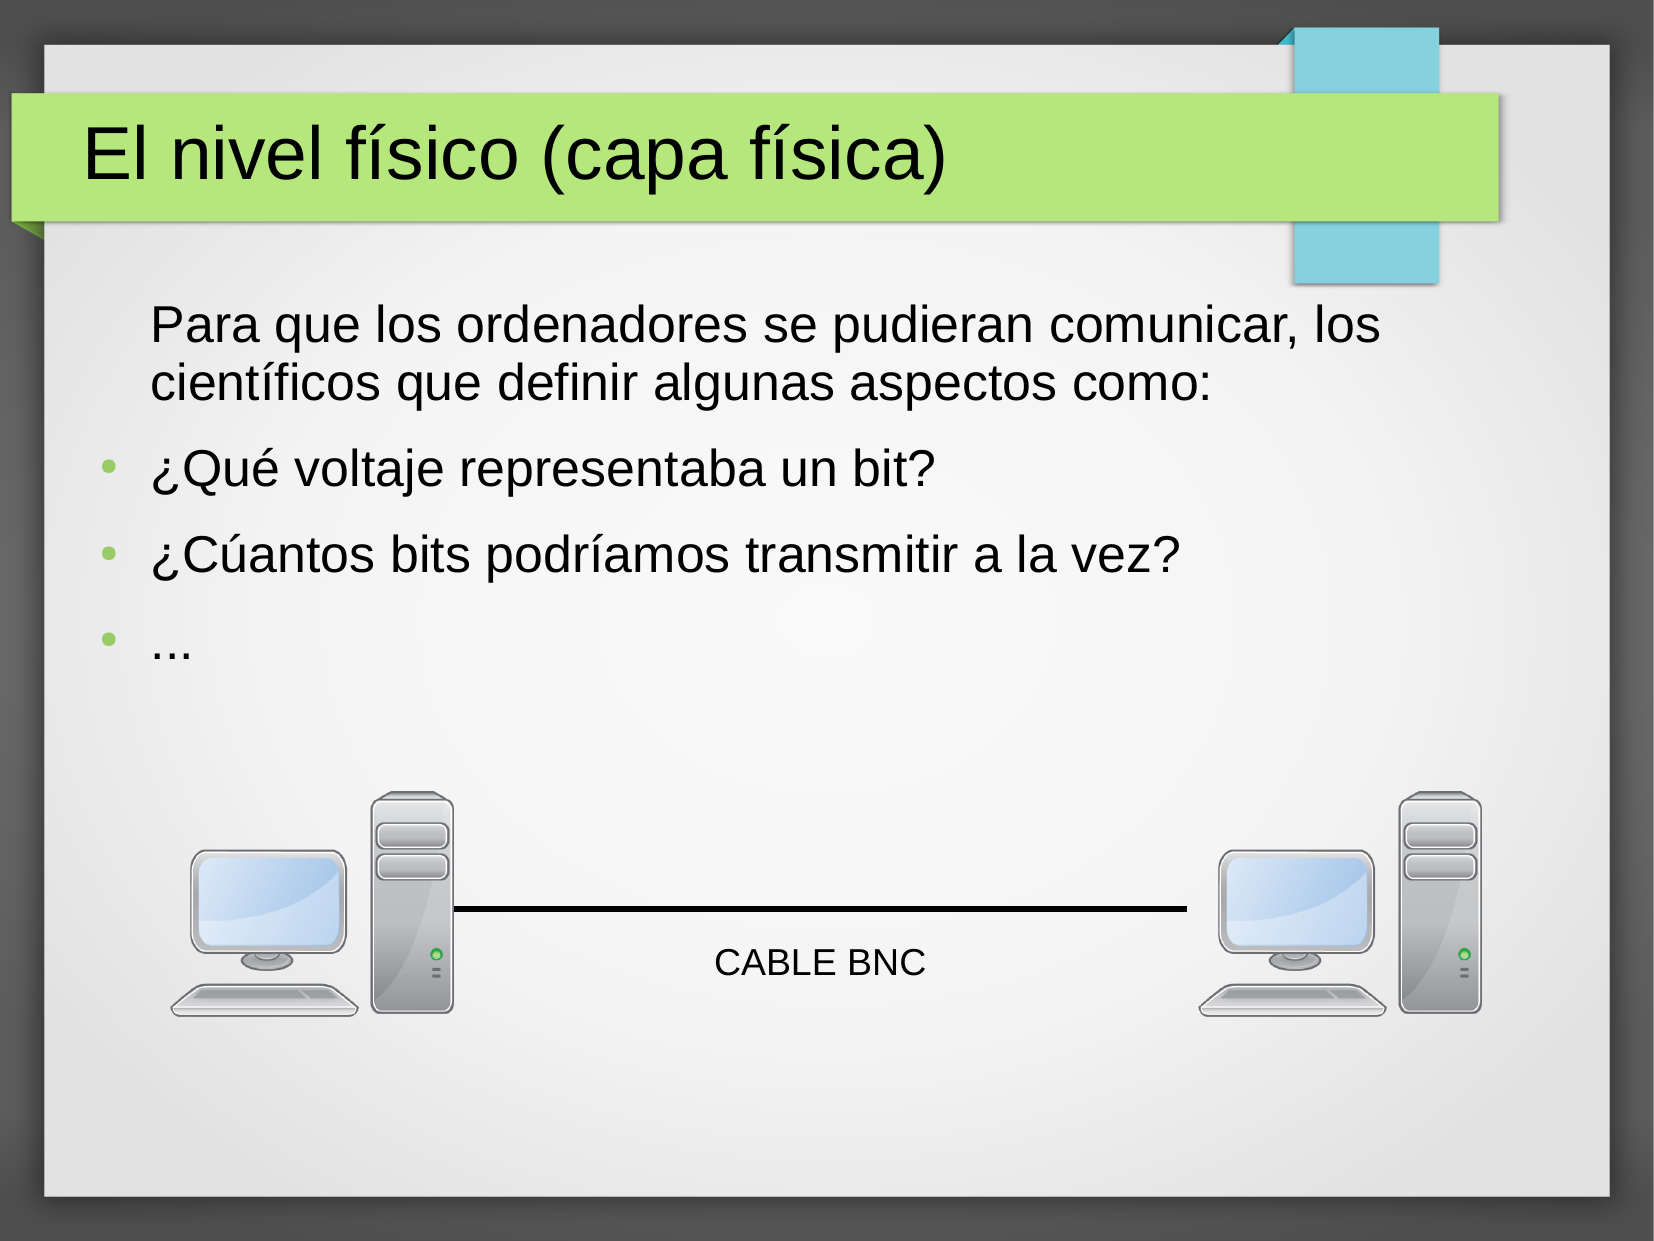

# El nivel físico (capa física)
Para que los ordenadores se pudieran comunicar, los científicos que definir algunas aspectos como:
¿Qué voltaje representaba un bit?
¿Cúantos bits podríamos transmitir a la vez?
...